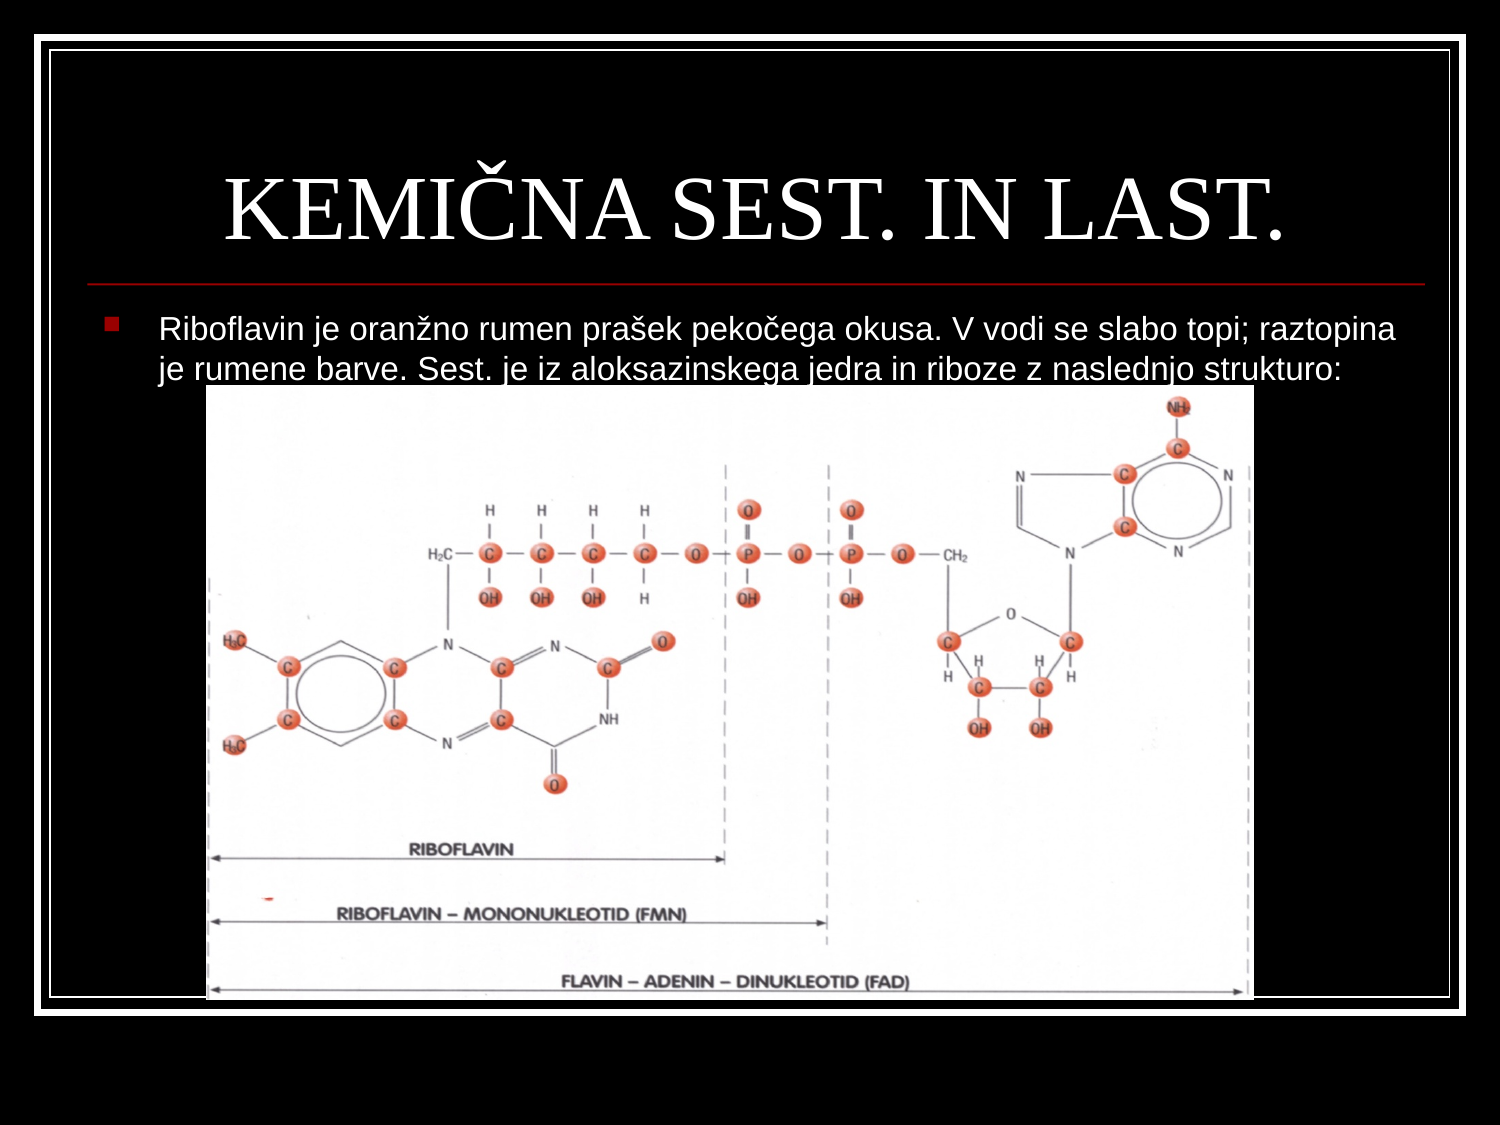

# KEMIČNA SEST. IN LAST.
Riboflavin je oranžno rumen prašek pekočega okusa. V vodi se slabo topi; raztopina je rumene barve. Sest. je iz aloksazinskega jedra in riboze z naslednjo strukturo: